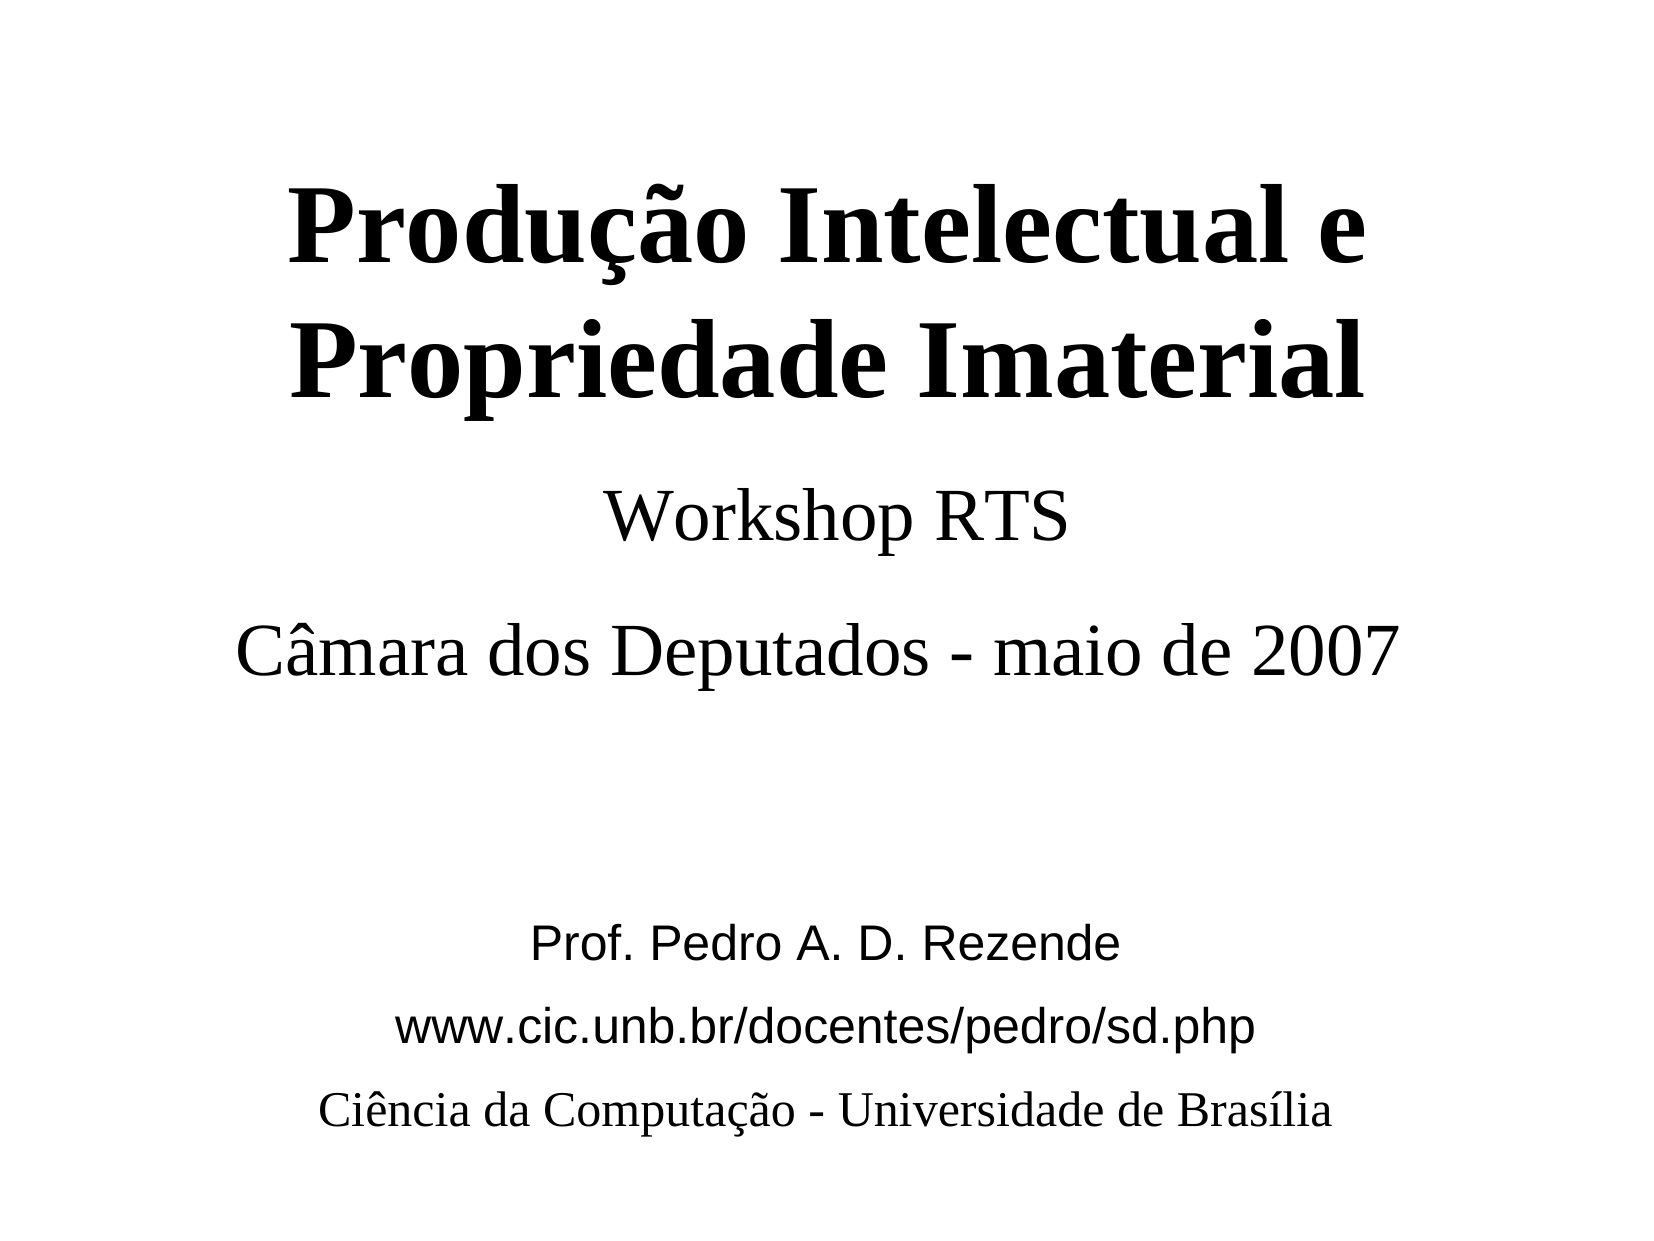

# Produção Intelectual e Propriedade Imaterial Workshop RTS Câmara dos Deputados - maio de 2007
Prof. Pedro A. D. Rezende
www.cic.unb.br/docentes/pedro/sd.php
Ciência da Computação - Universidade de Brasília